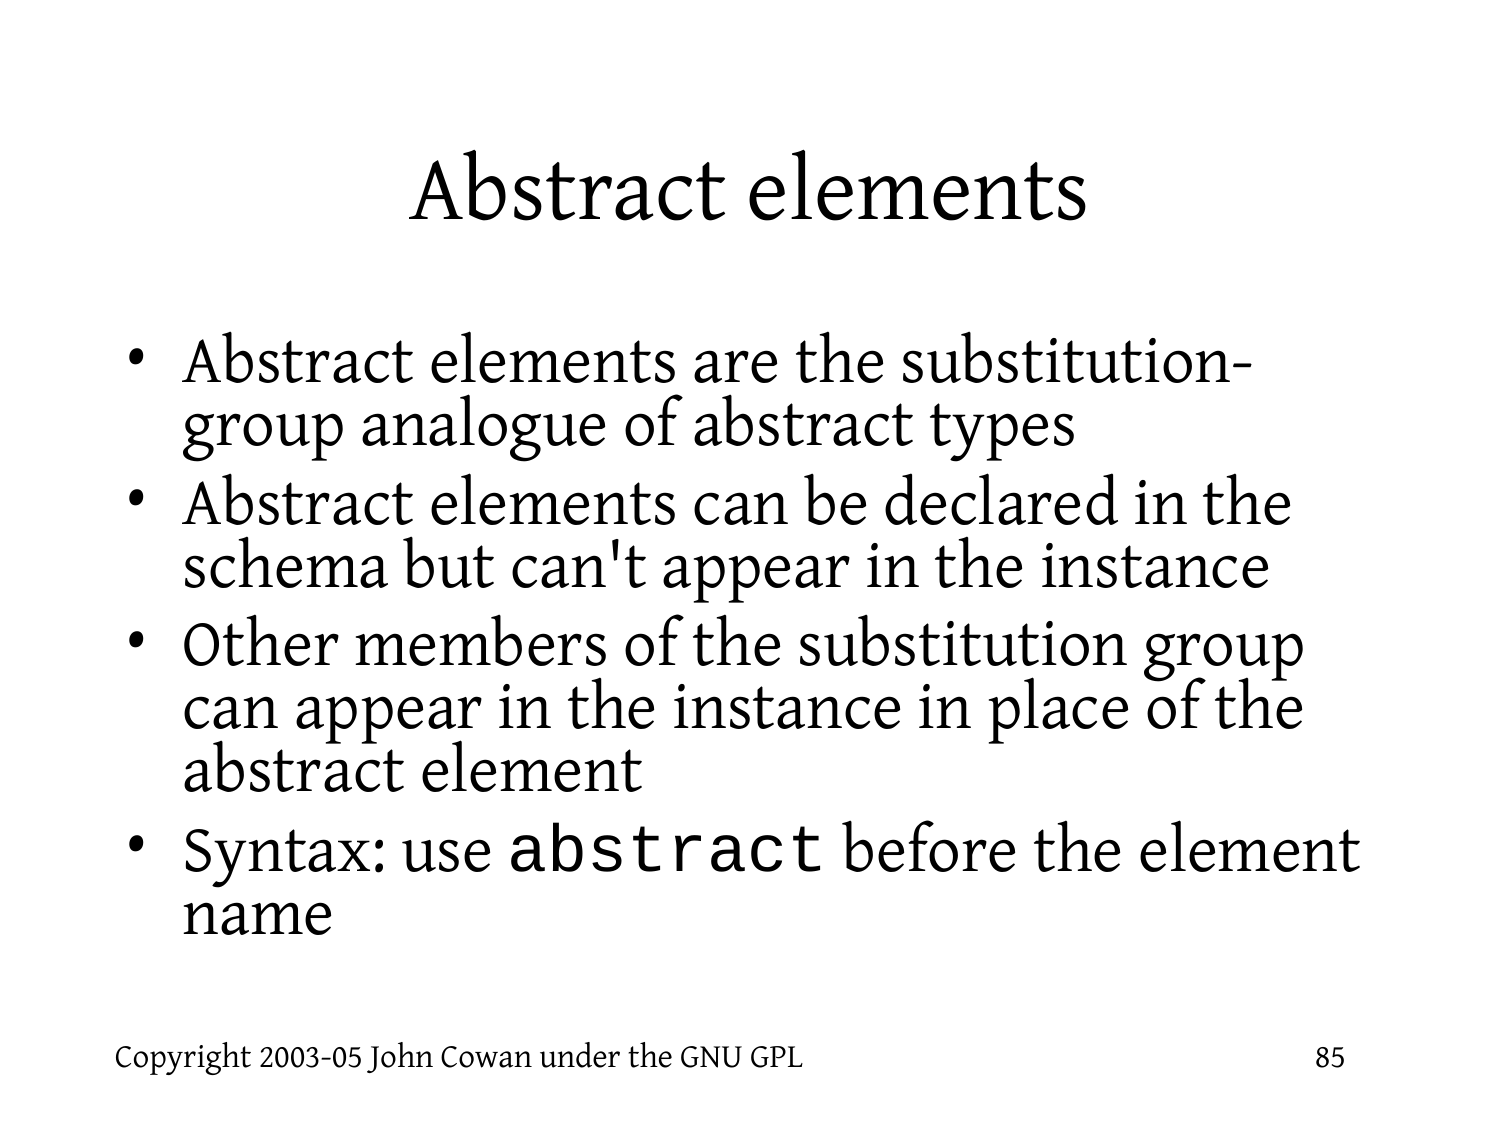

# Abstract elements
Abstract elements are the substitution-group analogue of abstract types
Abstract elements can be declared in the schema but can't appear in the instance
Other members of the substitution group can appear in the instance in place of the abstract element
Syntax: use abstract before the element name